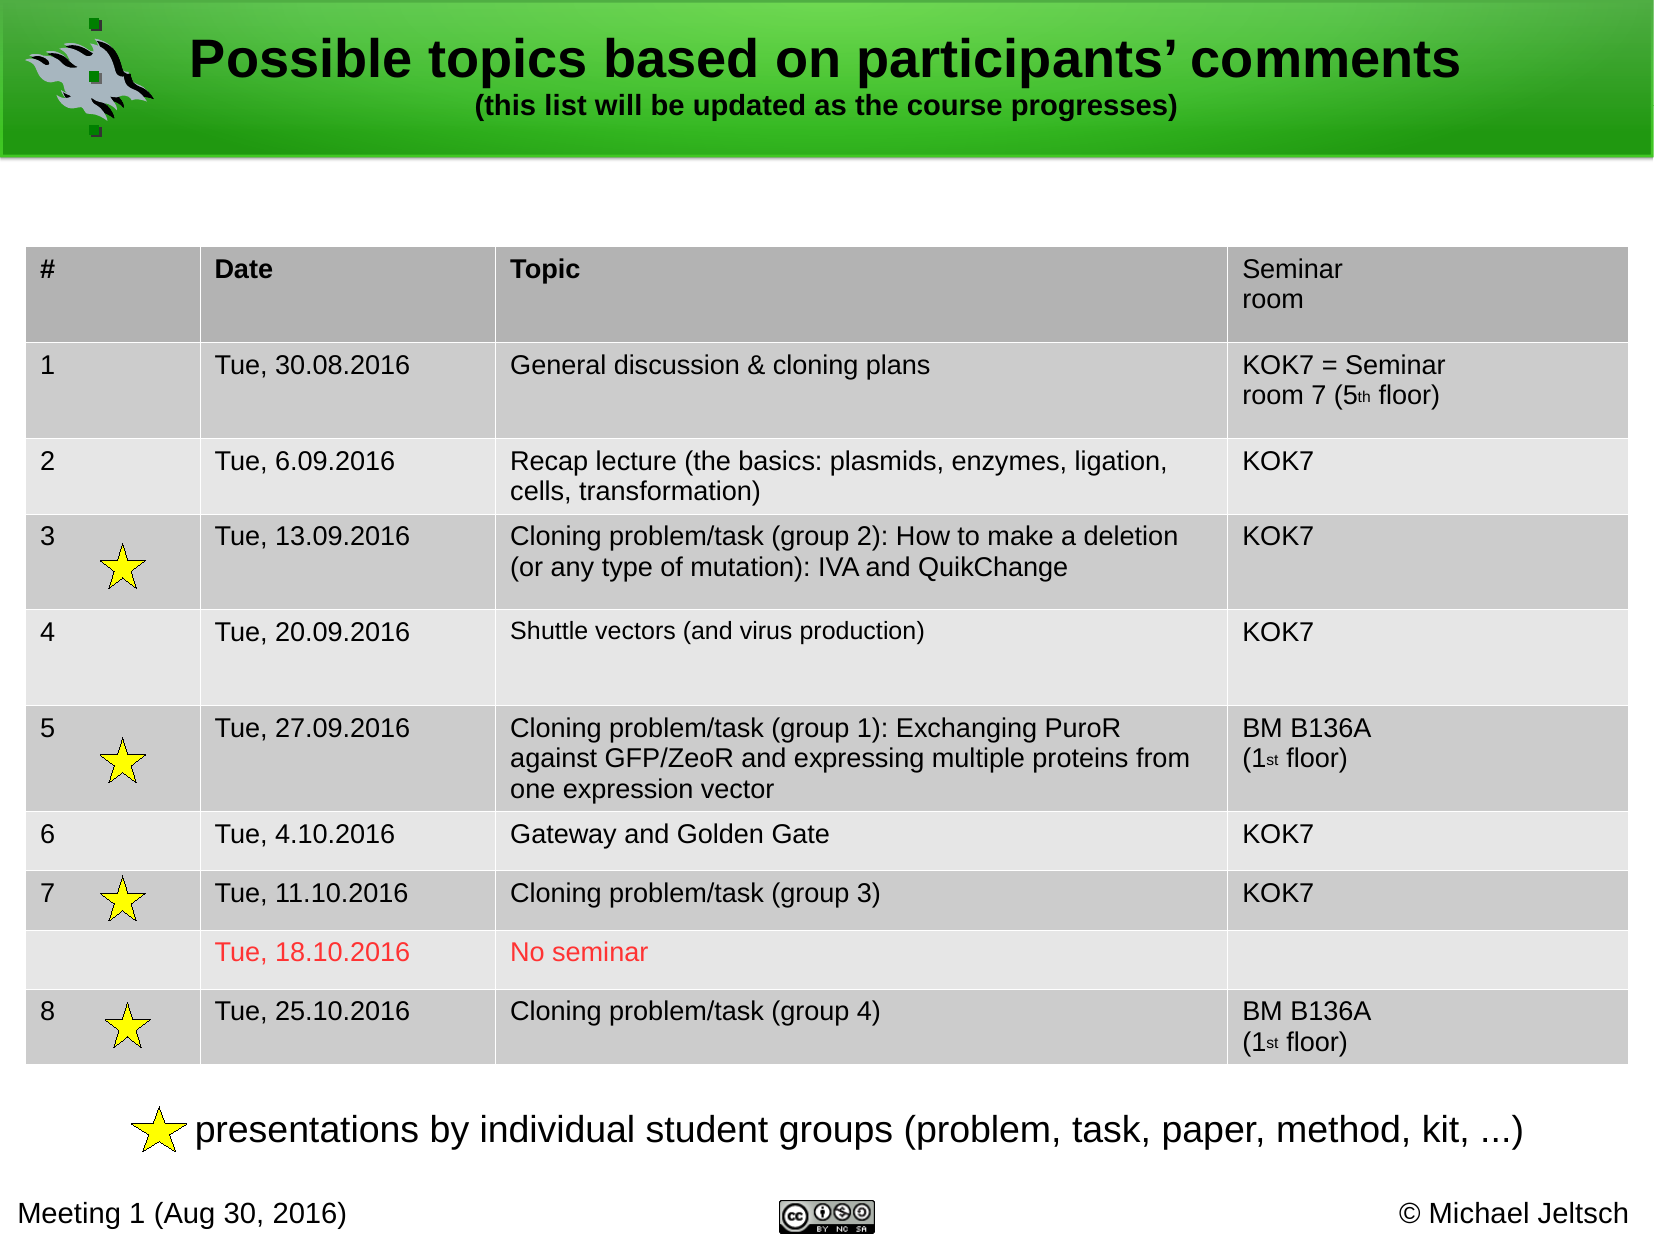

# Possible topics based on participants’ comments (this list will be updated as the course progresses)
| # | Date | Topic | Seminar room |
| --- | --- | --- | --- |
| 1 | Tue, 30.08.2016 | General discussion & cloning plans | KOK7 = Seminar room 7 (5th floor) |
| 2 | Tue, 6.09.2016 | Recap lecture (the basics: plasmids, enzymes, ligation, cells, transformation) | KOK7 |
| 3 | Tue, 13.09.2016 | Cloning problem/task (group 2): How to make a deletion (or any type of mutation): IVA and QuikChange | KOK7 |
| 4 | Tue, 20.09.2016 | Shuttle vectors (and virus production) | KOK7 |
| 5 | Tue, 27.09.2016 | Cloning problem/task (group 1): Exchanging PuroR against GFP/ZeoR and expressing multiple proteins from one expression vector | BM B136A (1st floor) |
| 6 | Tue, 4.10.2016 | Gateway and Golden Gate | KOK7 |
| 7 | Tue, 11.10.2016 | Cloning problem/task (group 3) | KOK7 |
| | Tue, 18.10.2016 | No seminar | |
| 8 | Tue, 25.10.2016 | Cloning problem/task (group 4) | BM B136A (1st floor) |
presentations by individual student groups (problem, task, paper, method, kit, ...)